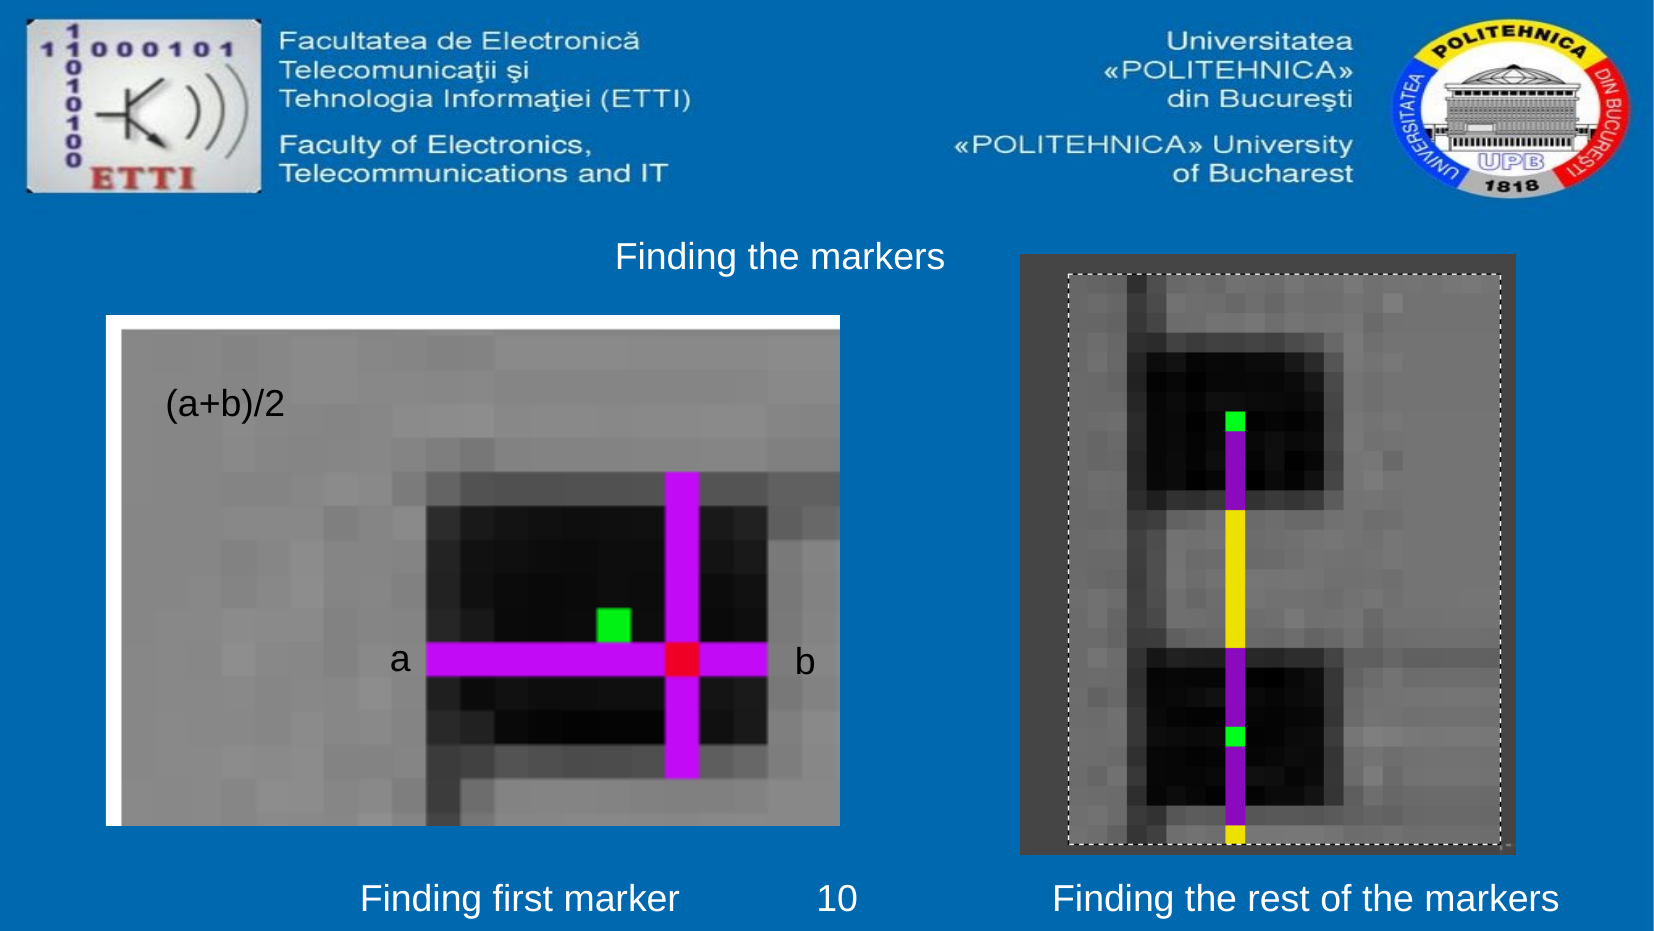

Finding the markers
(a+b)/2
a
b
Finding first marker
Finding the rest of the markers
10